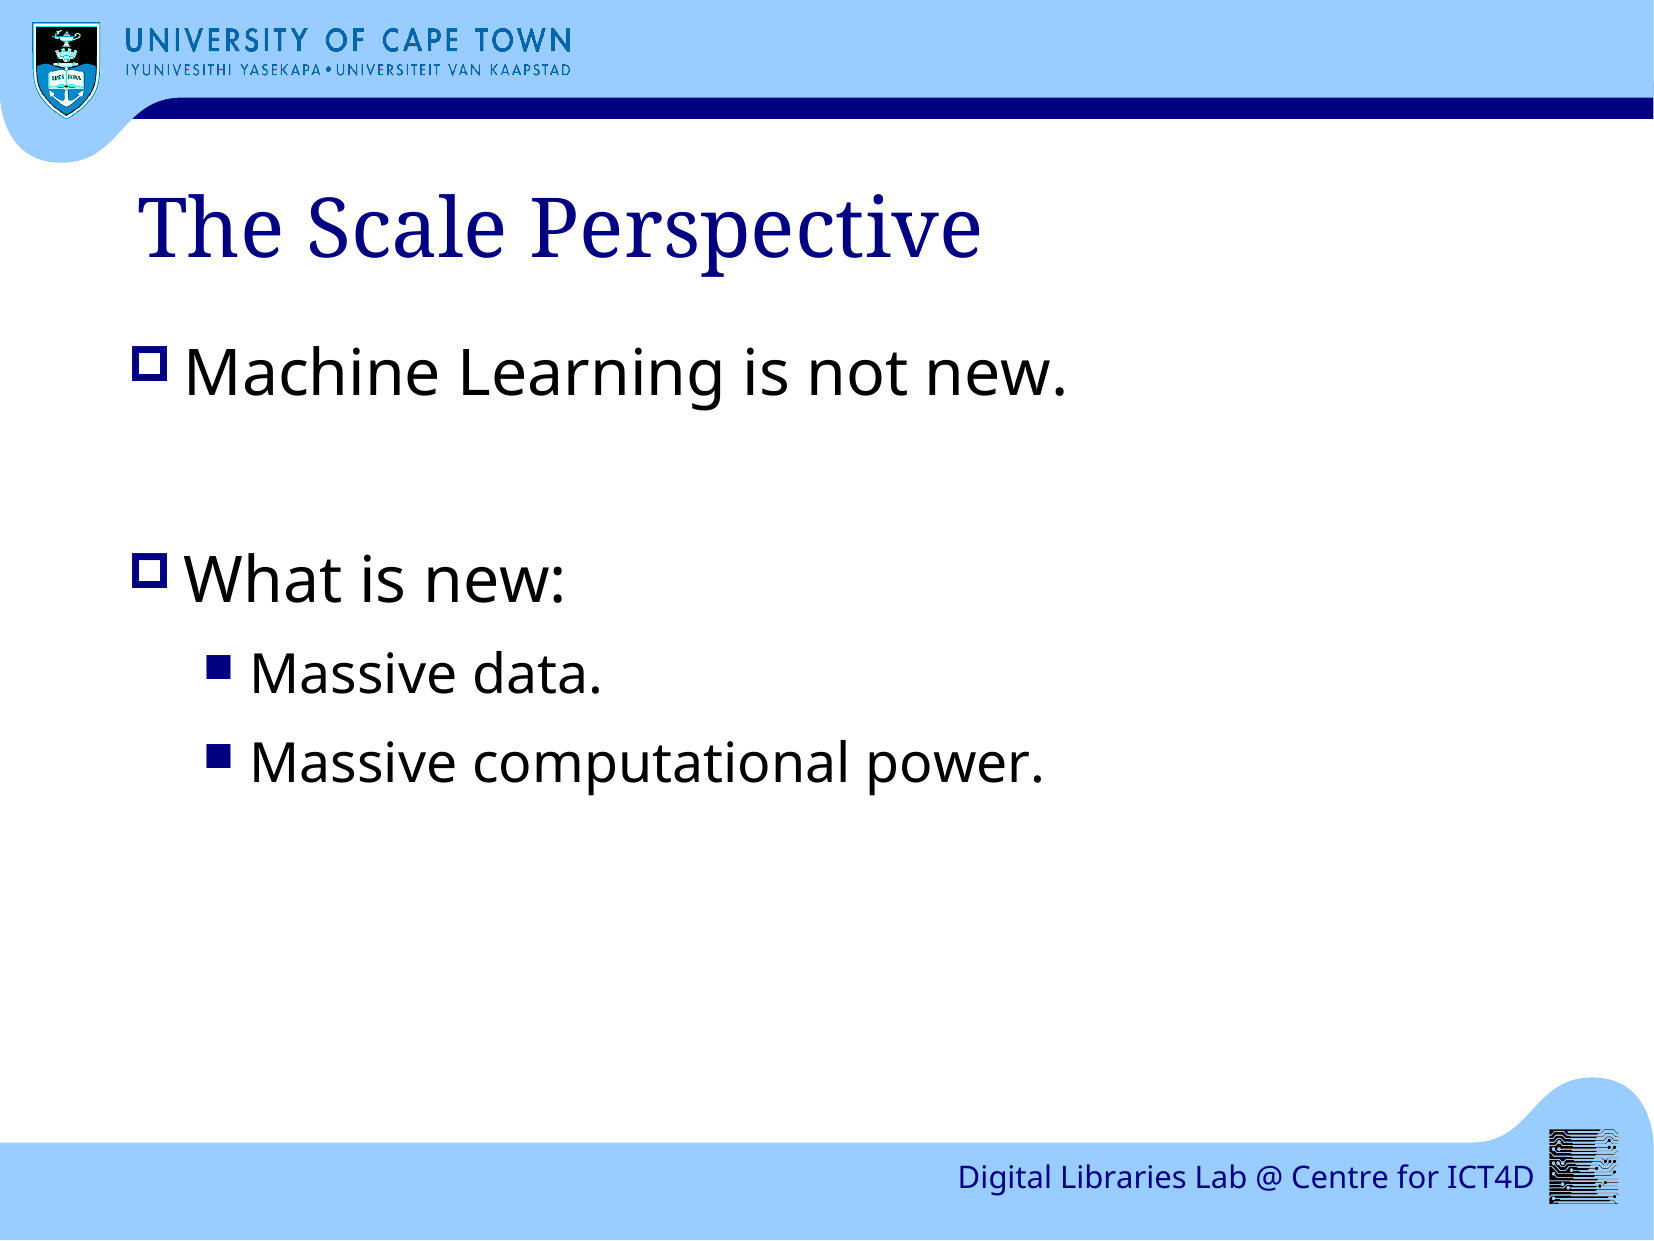

# The Scale Perspective
Machine Learning is not new.
What is new:
Massive data.
Massive computational power.